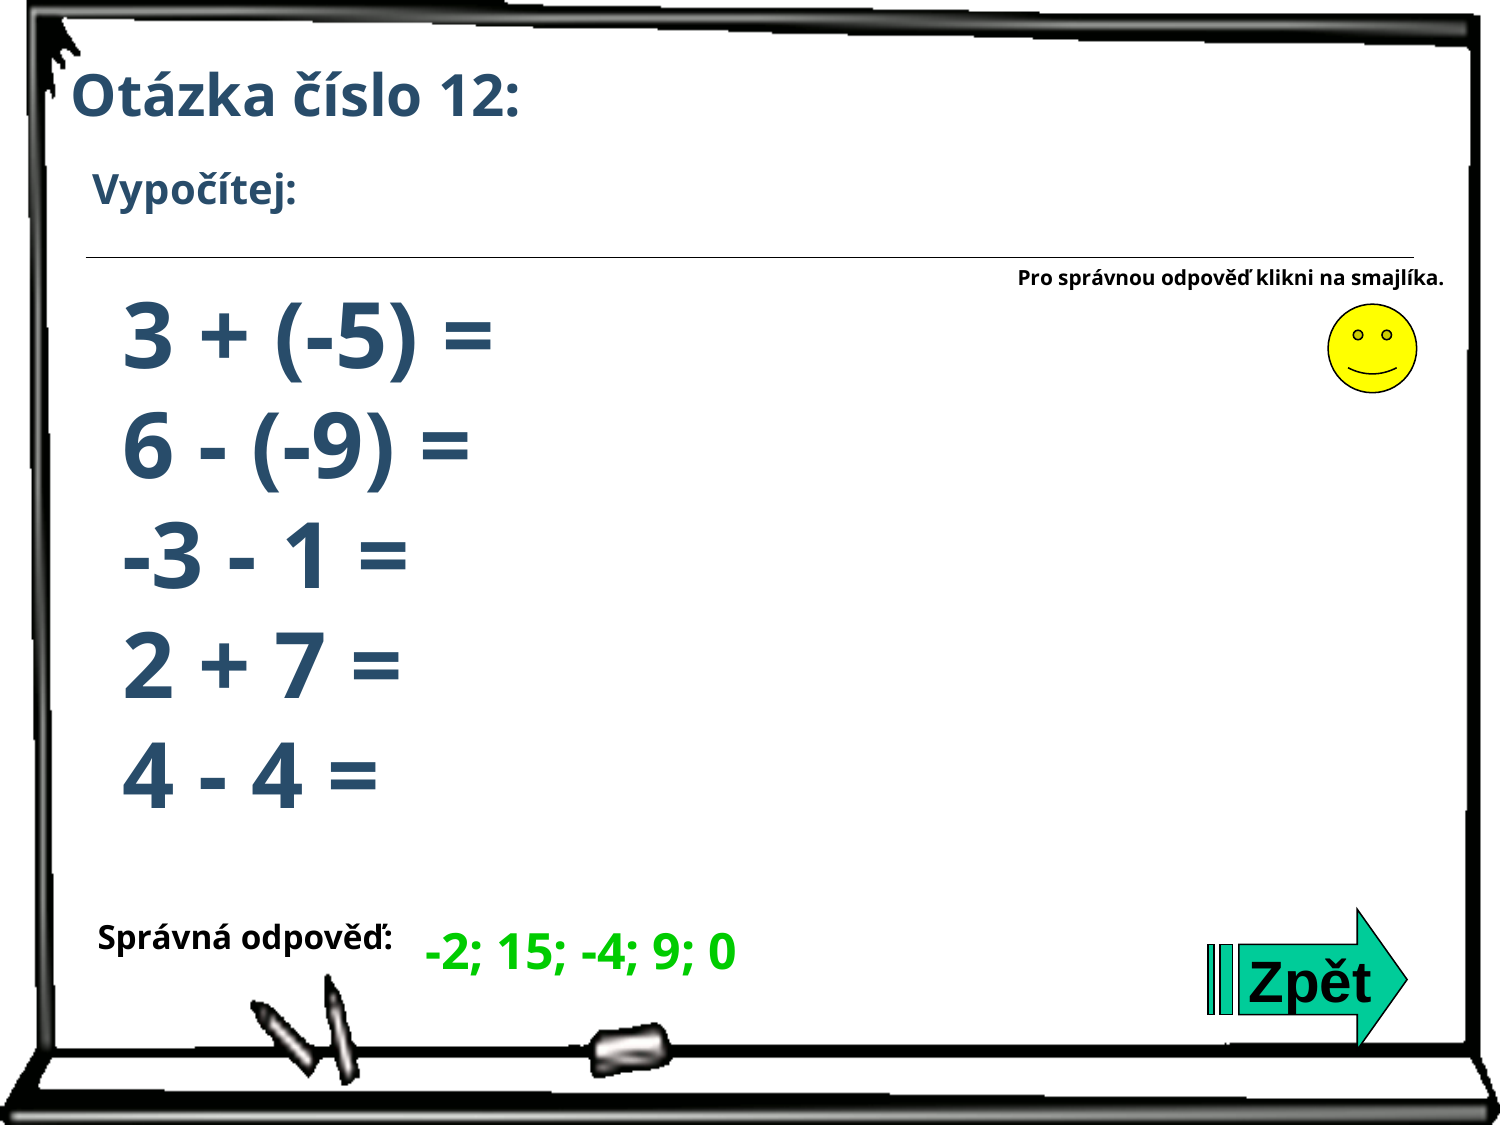

Otázka číslo 12:
Vypočítej:
Pro správnou odpověď klikni na smajlíka.
3 + (-5) =      
6 - (-9) =      
-3 - 1 =      
2 + 7 =      
4 - 4 =
Správná odpověď:
-2; 15; -4; 9; 0
Zpět